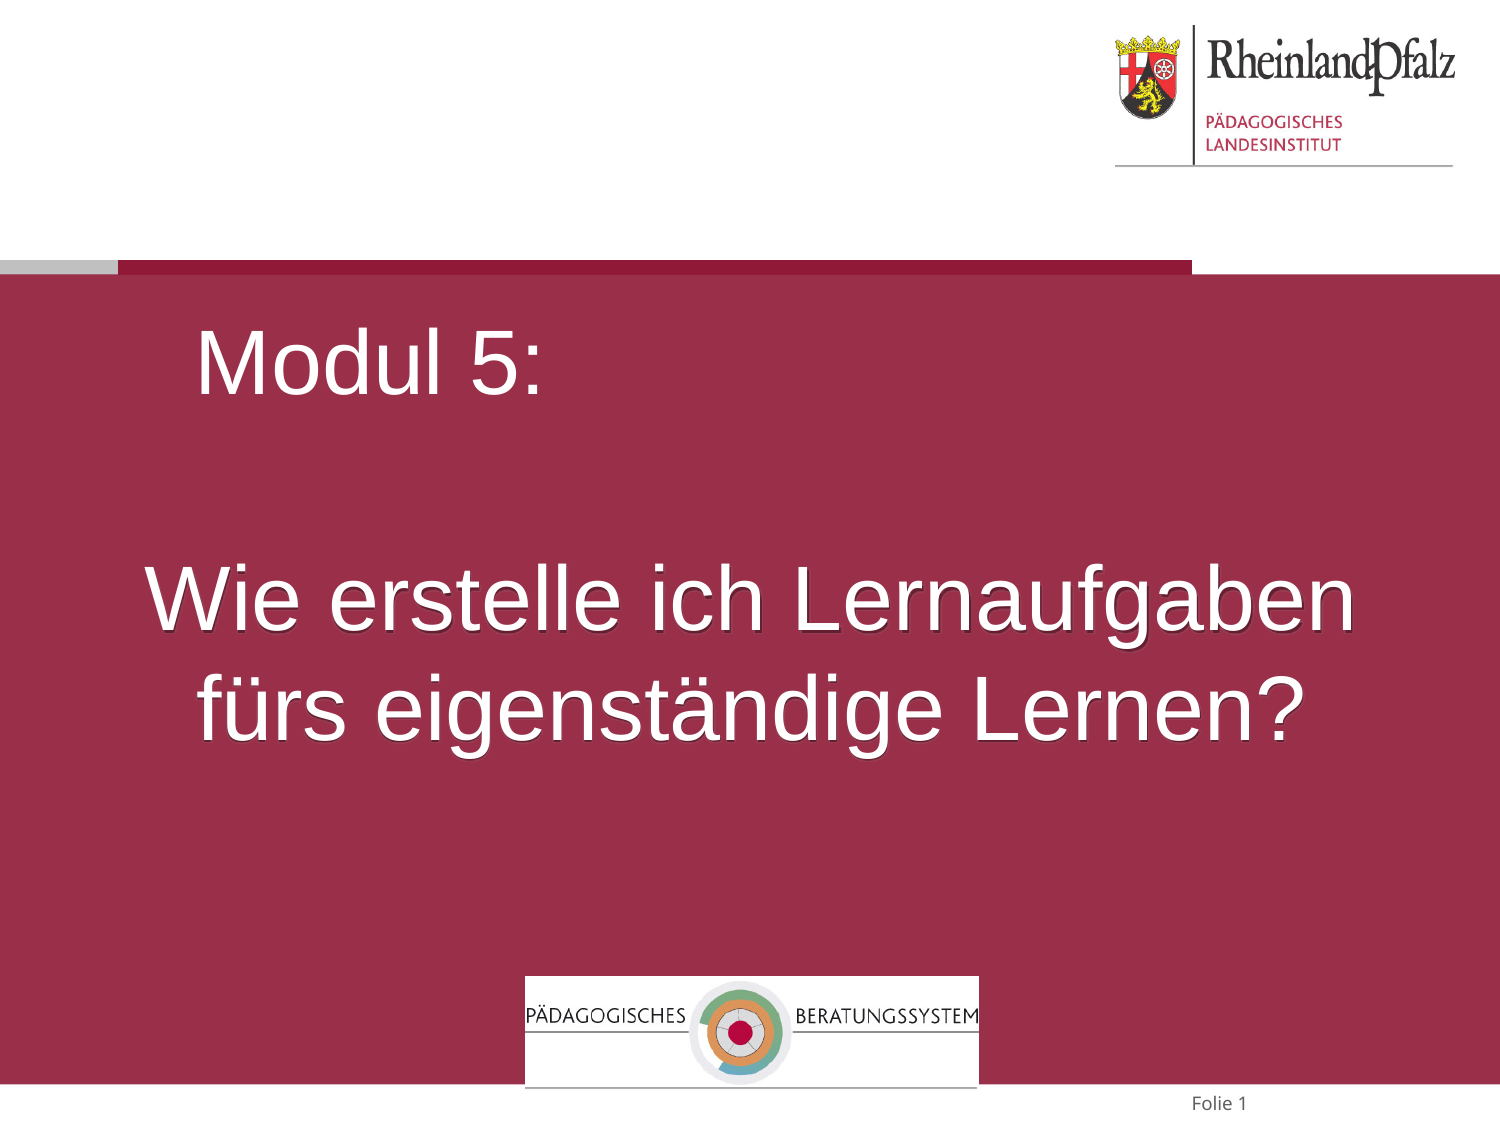

Modul 5:
# Wie erstelle ich Lernaufgaben fürs eigenständige Lernen?